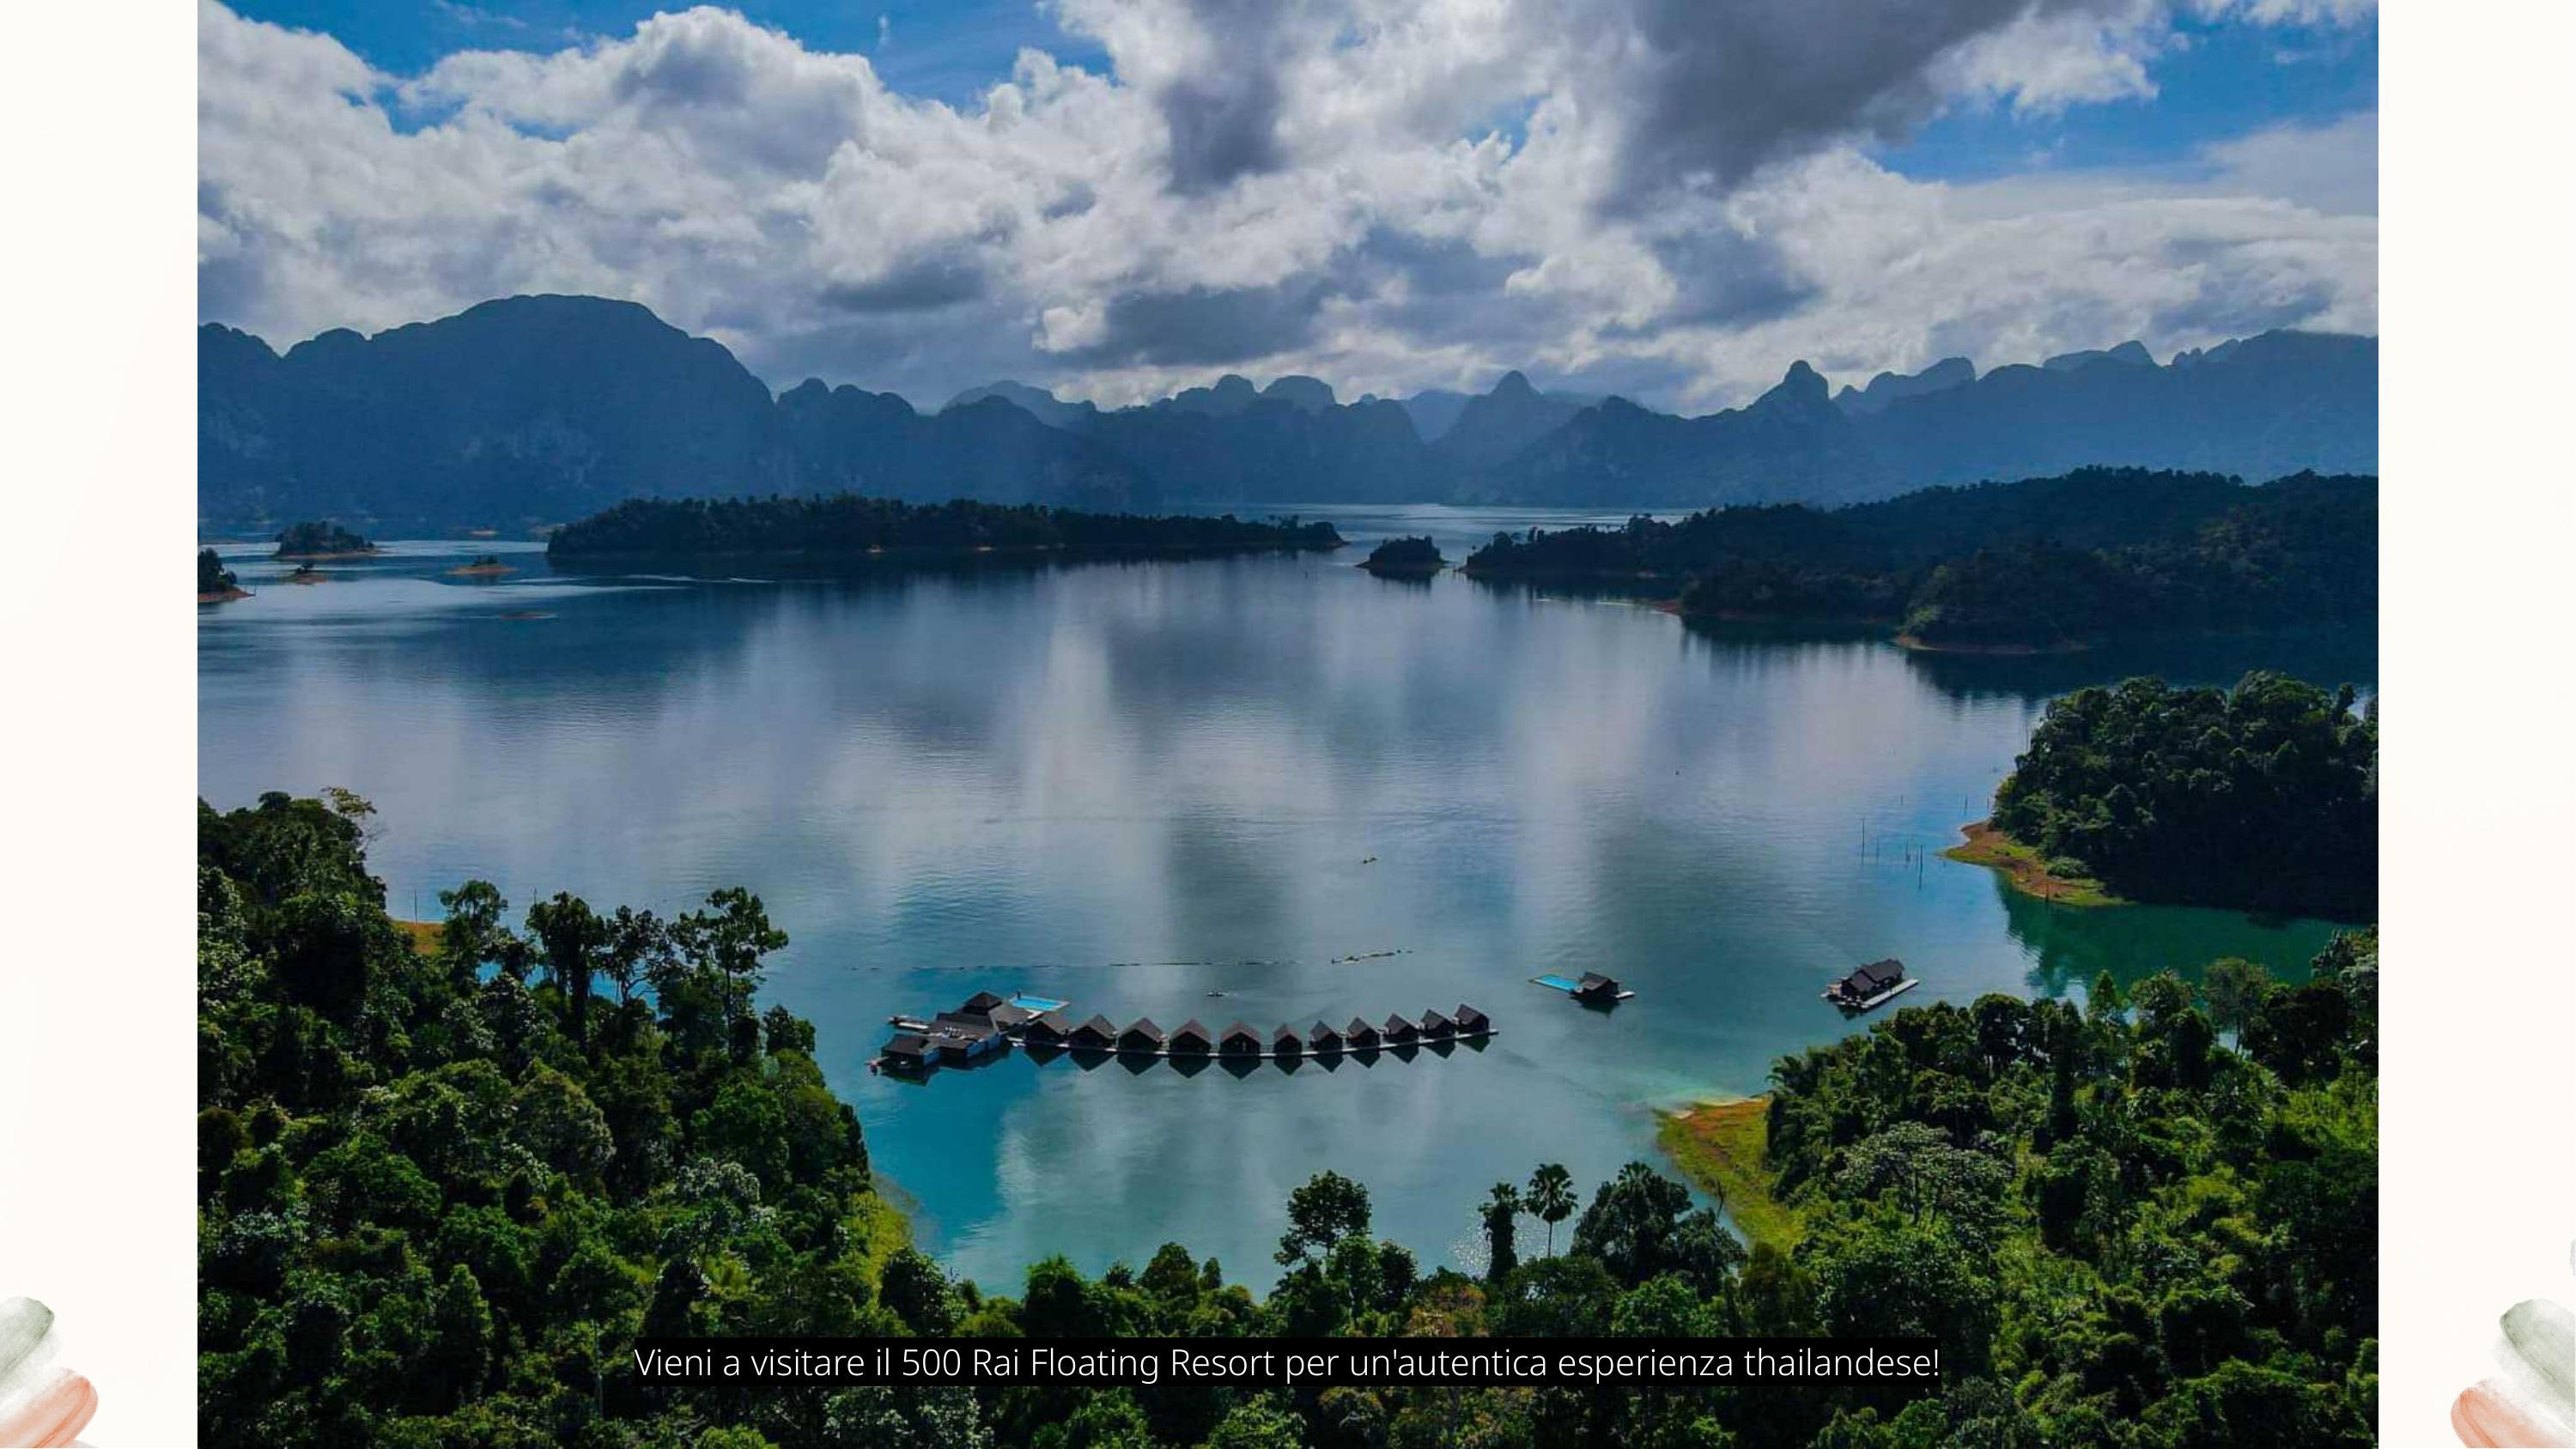

Vieni a visitare il 500 Rai Floating Resort per un'autentica esperienza thailandese!